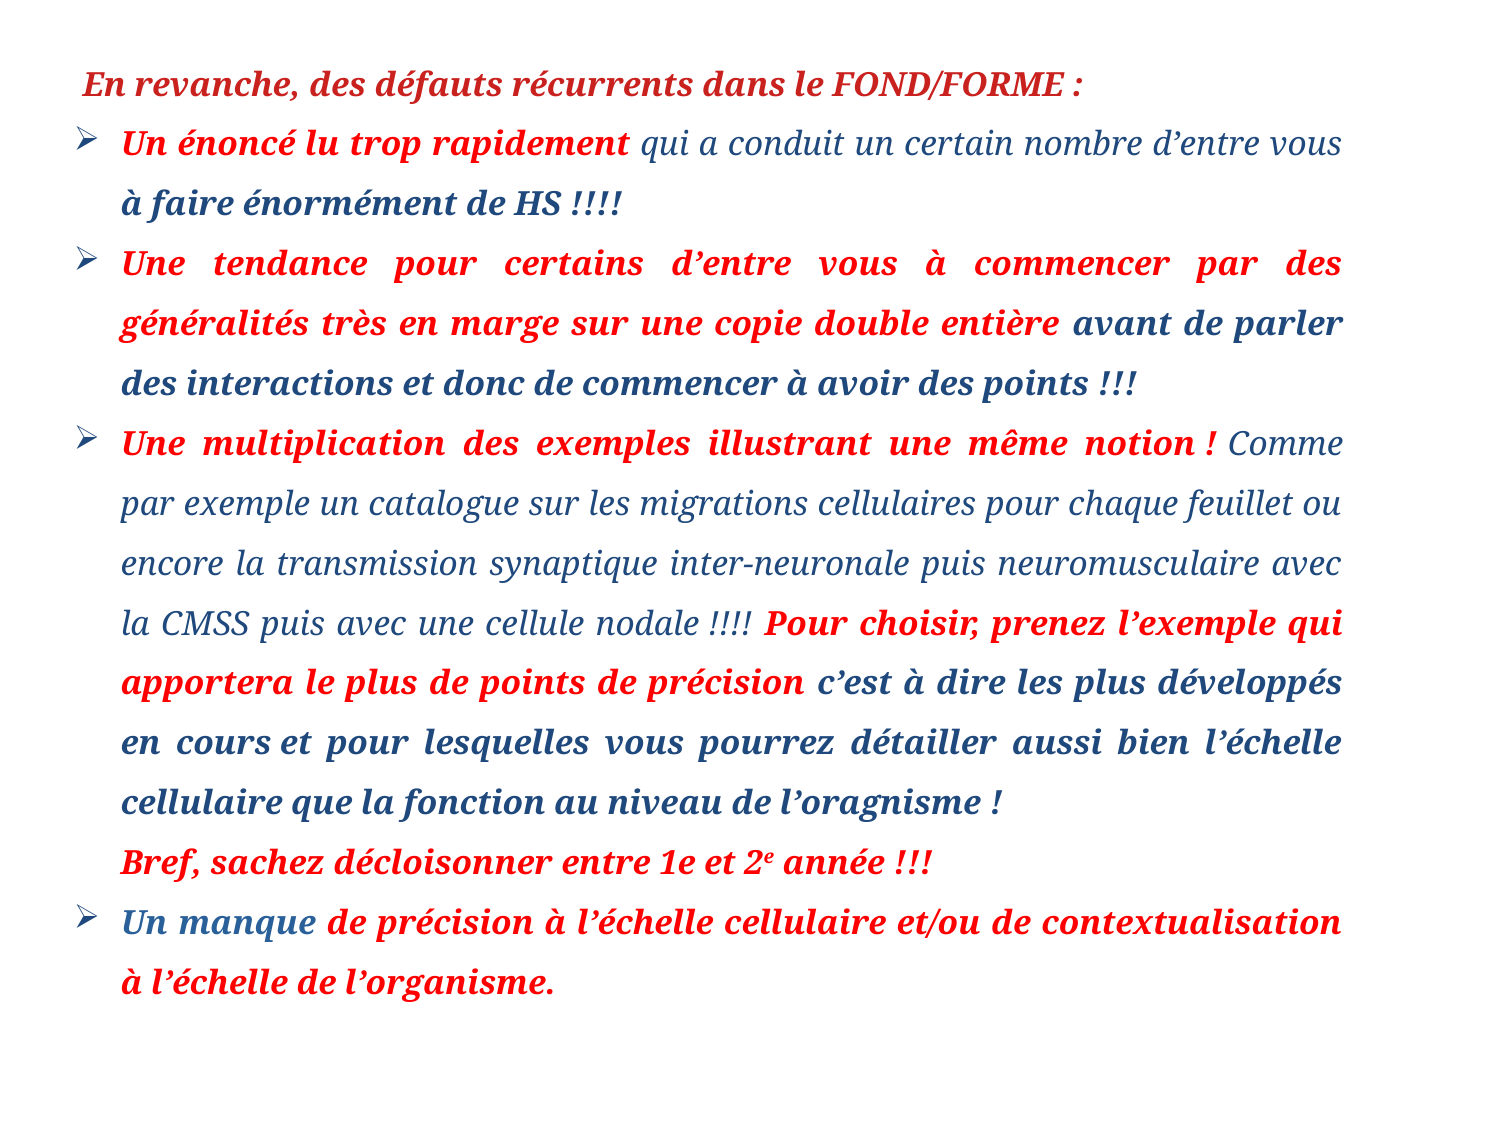

En revanche, des défauts récurrents dans le FOND/FORME :
Un énoncé lu trop rapidement qui a conduit un certain nombre d’entre vous à faire énormément de HS !!!!
Une tendance pour certains d’entre vous à commencer par des généralités très en marge sur une copie double entière avant de parler des interactions et donc de commencer à avoir des points !!!
Une multiplication des exemples illustrant une même notion ! Comme par exemple un catalogue sur les migrations cellulaires pour chaque feuillet ou encore la transmission synaptique inter-neuronale puis neuromusculaire avec la CMSS puis avec une cellule nodale !!!! Pour choisir, prenez l’exemple qui apportera le plus de points de précision c’est à dire les plus développés en cours et pour lesquelles vous pourrez détailler aussi bien l’échelle cellulaire que la fonction au niveau de l’oragnisme !
Bref, sachez décloisonner entre 1e et 2e année !!!
Un manque de précision à l’échelle cellulaire et/ou de contextualisation à l’échelle de l’organisme.